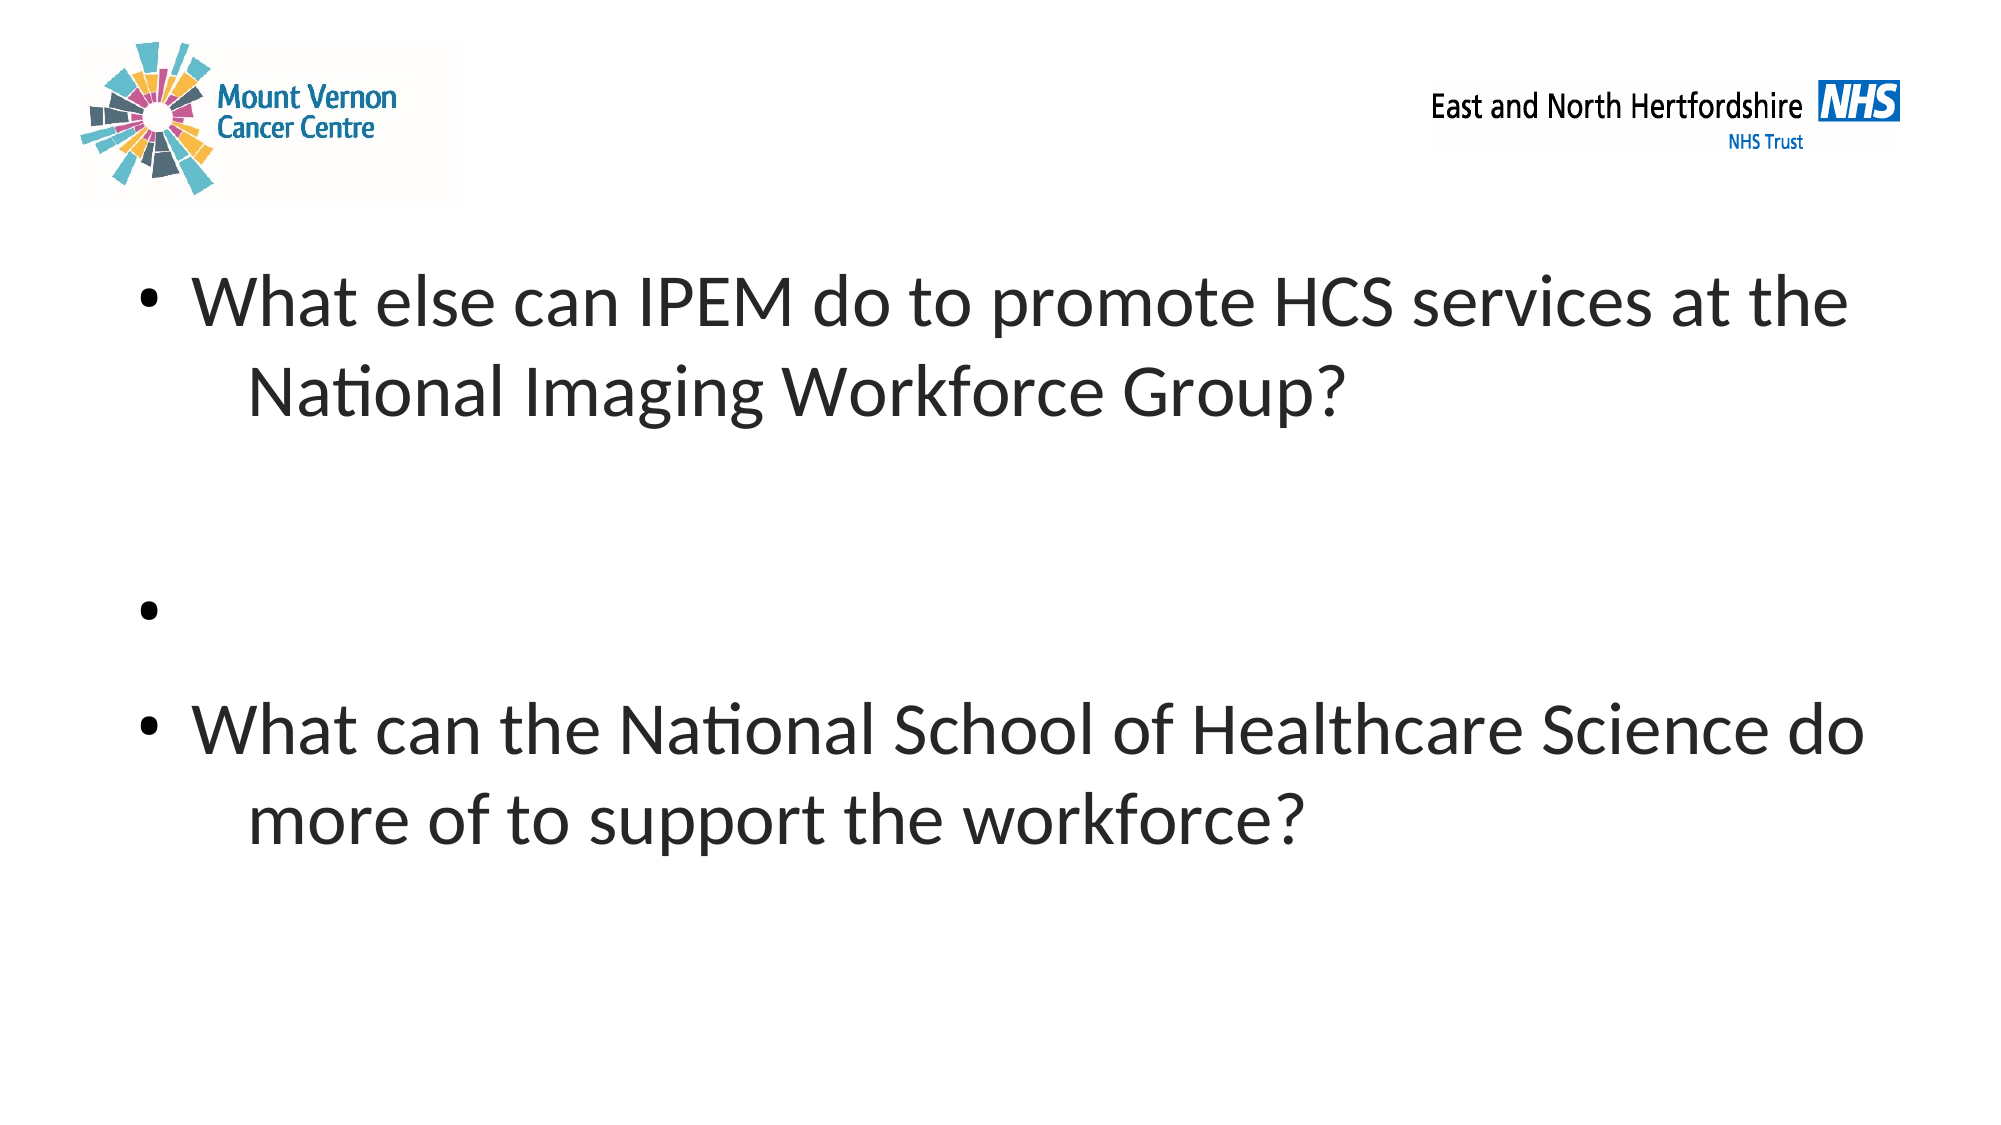

# What else can IPEM do to promote HCS services at the National Imaging Workforce Group?
What can the National School of Healthcare Science do more of to support the workforce?